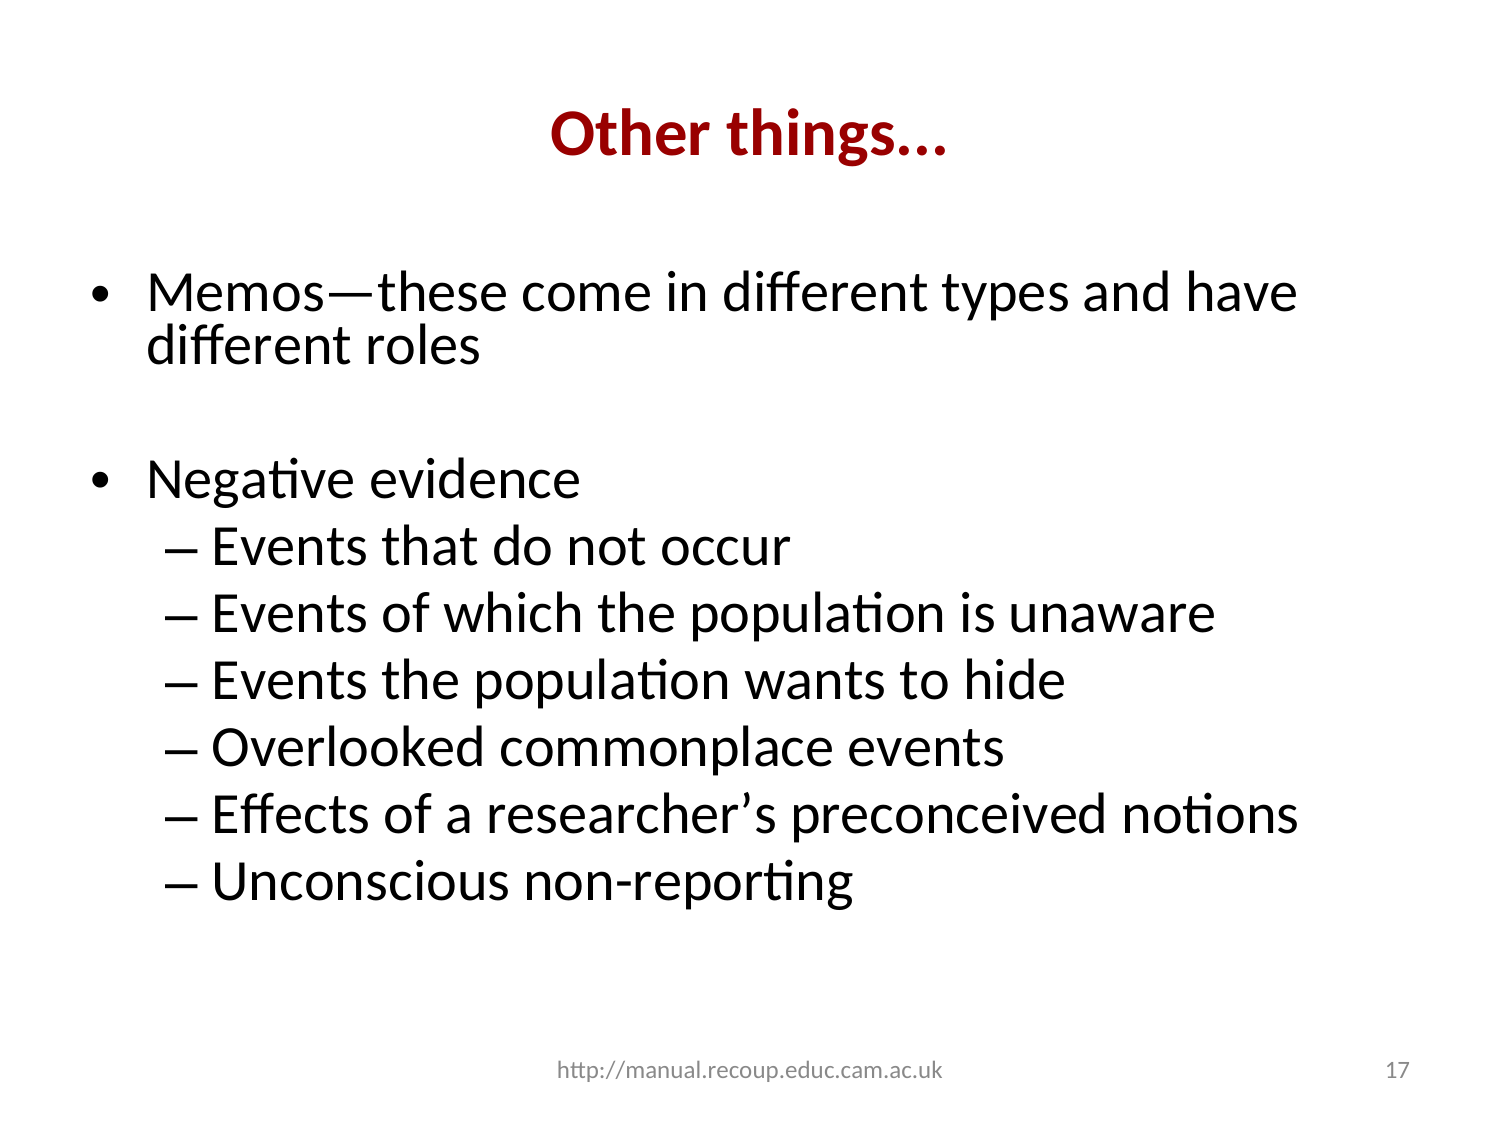

# Other things...
Memos—these come in different types and have different roles
Negative evidence
Events that do not occur
Events of which the population is unaware
Events the population wants to hide
Overlooked commonplace events
Effects of a researcher’s preconceived notions
Unconscious non-reporting
http://manual.recoup.educ.cam.ac.uk
17